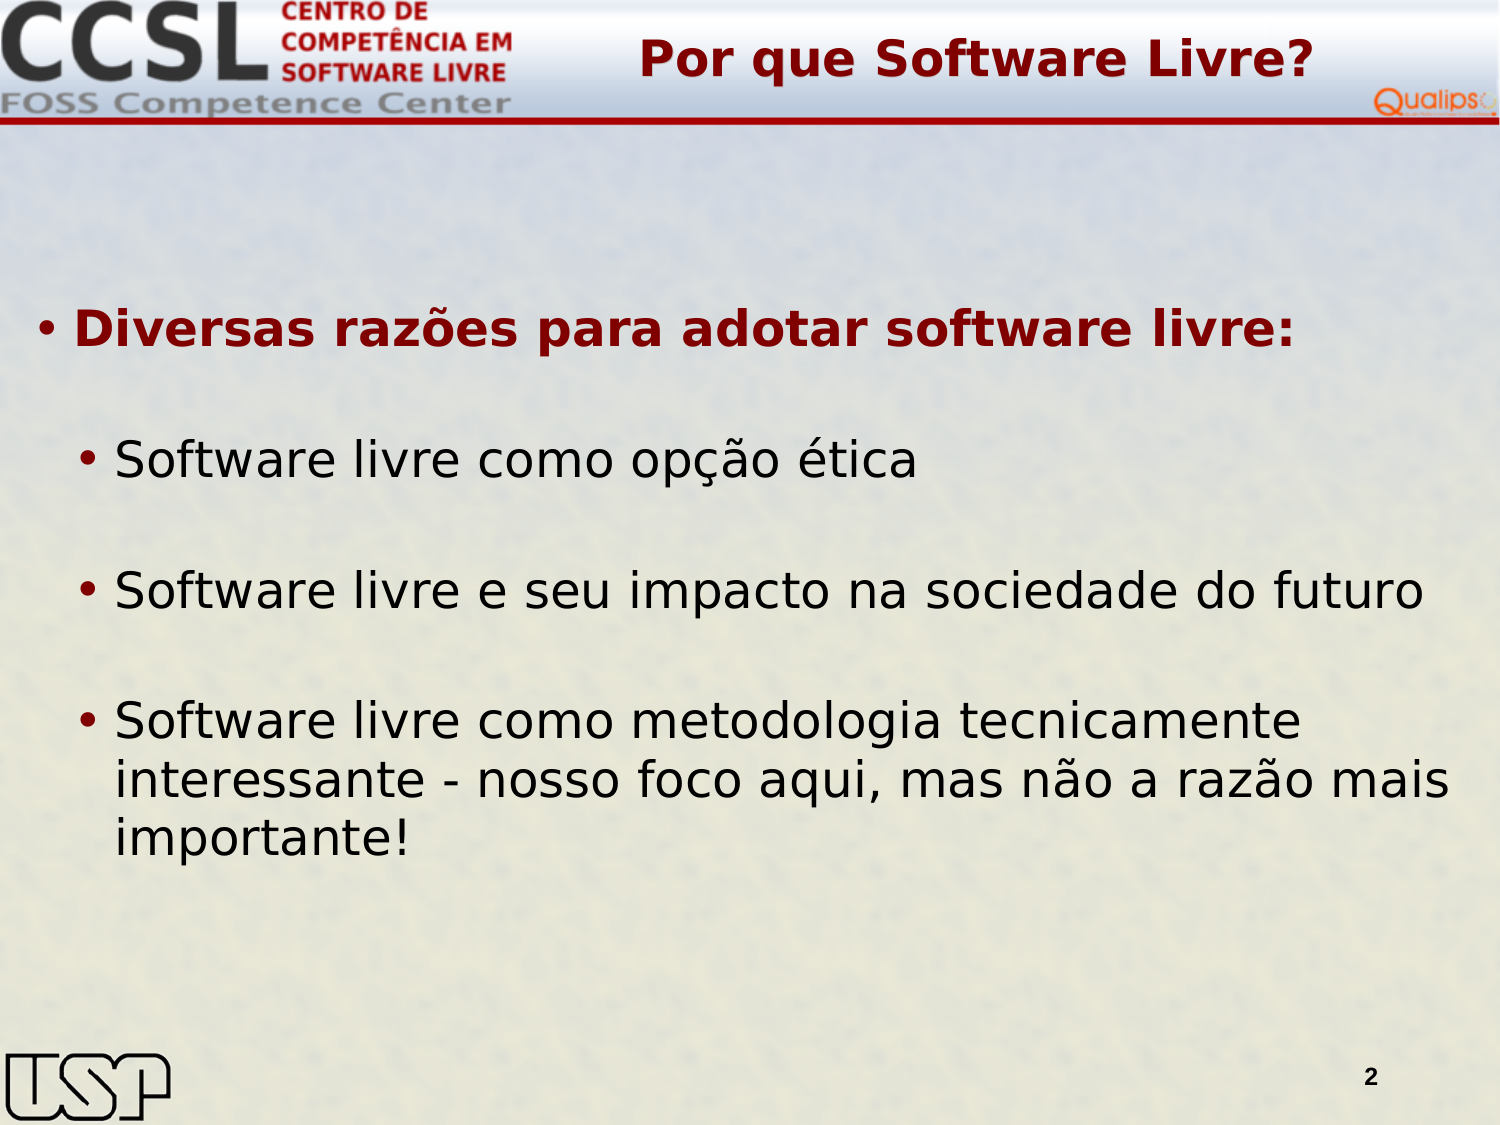

# Por que Software Livre?
Diversas razões para adotar software livre:
Software livre como opção ética
Software livre e seu impacto na sociedade do futuro
Software livre como metodologia tecnicamente interessante - nosso foco aqui, mas não a razão mais importante!